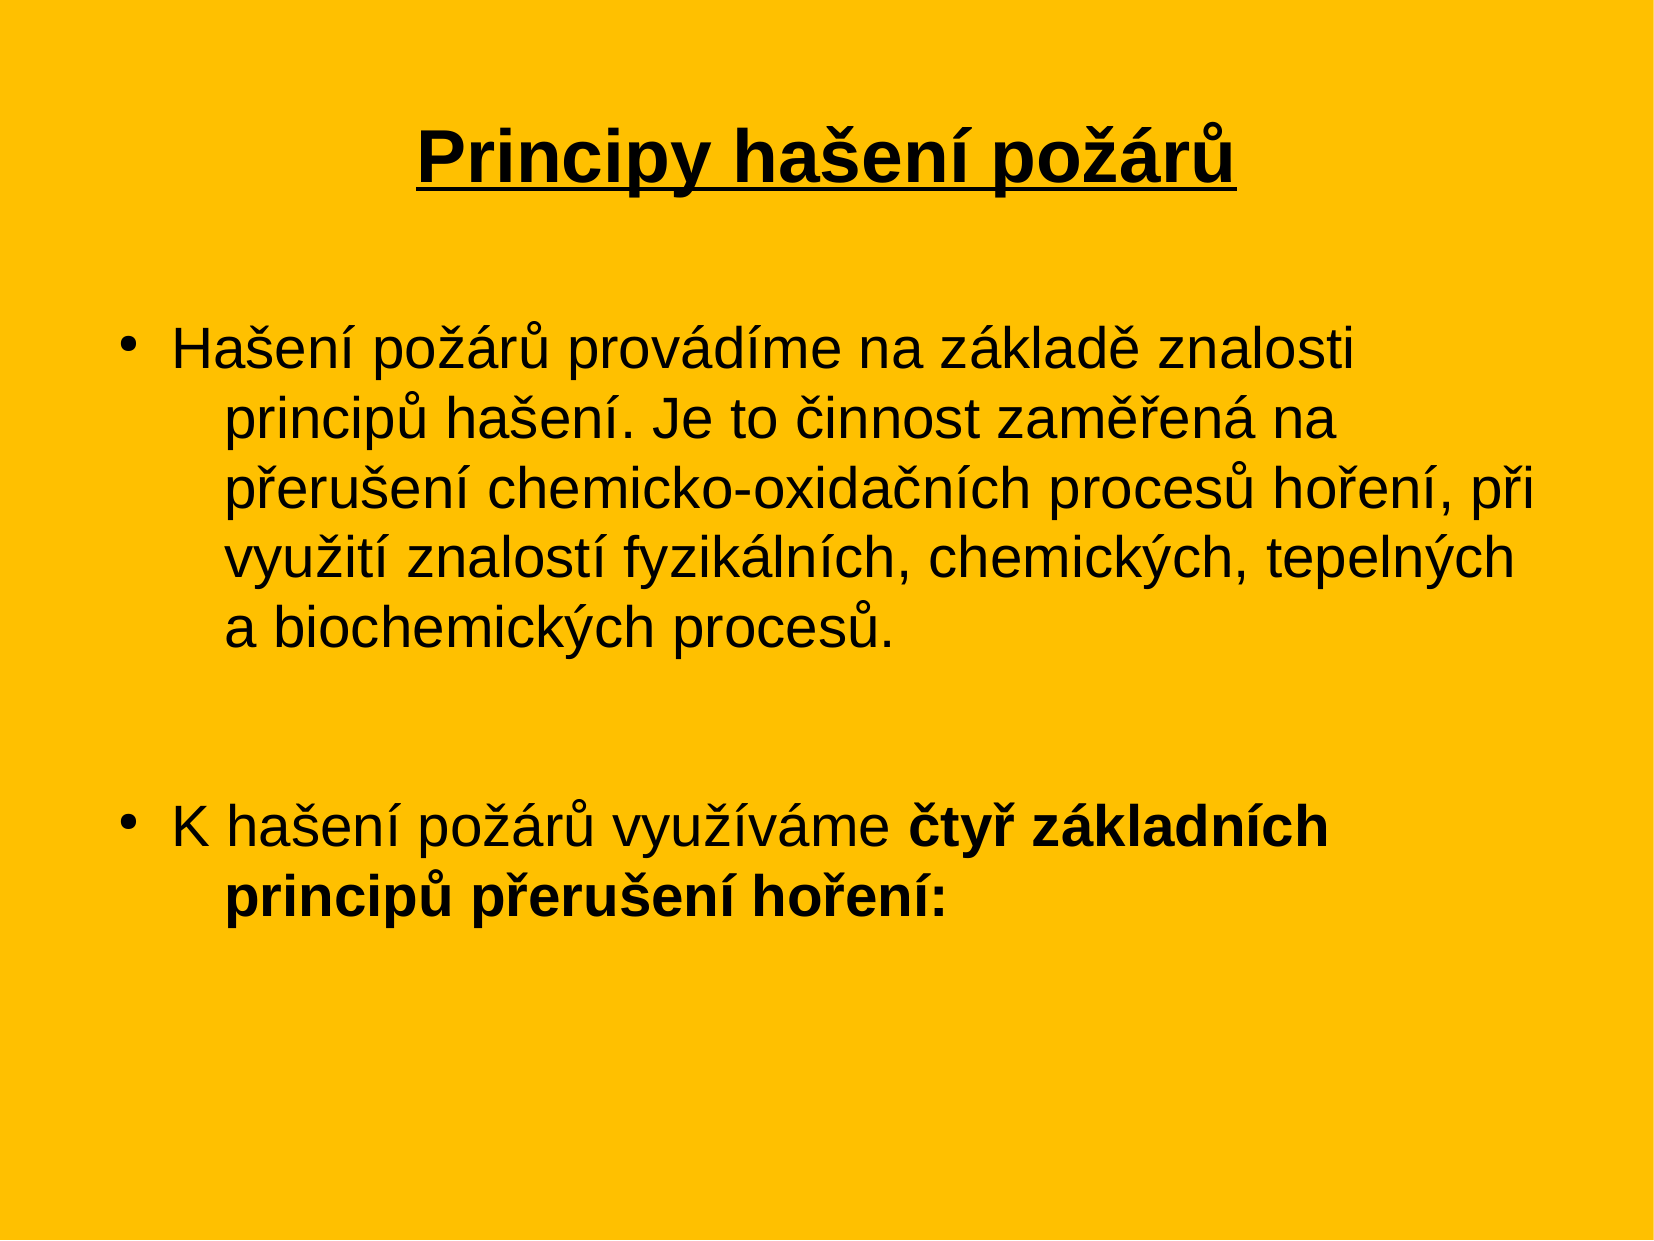

# Principy hašení požárů
Hašení požárů provádíme na základě znalosti principů hašení. Je to činnost zaměřená na přerušení chemicko-oxidačních procesů hoření, při využití znalostí fyzikálních, chemických, tepelných a biochemických procesů.
K hašení požárů využíváme čtyř základních principů přerušení hoření: